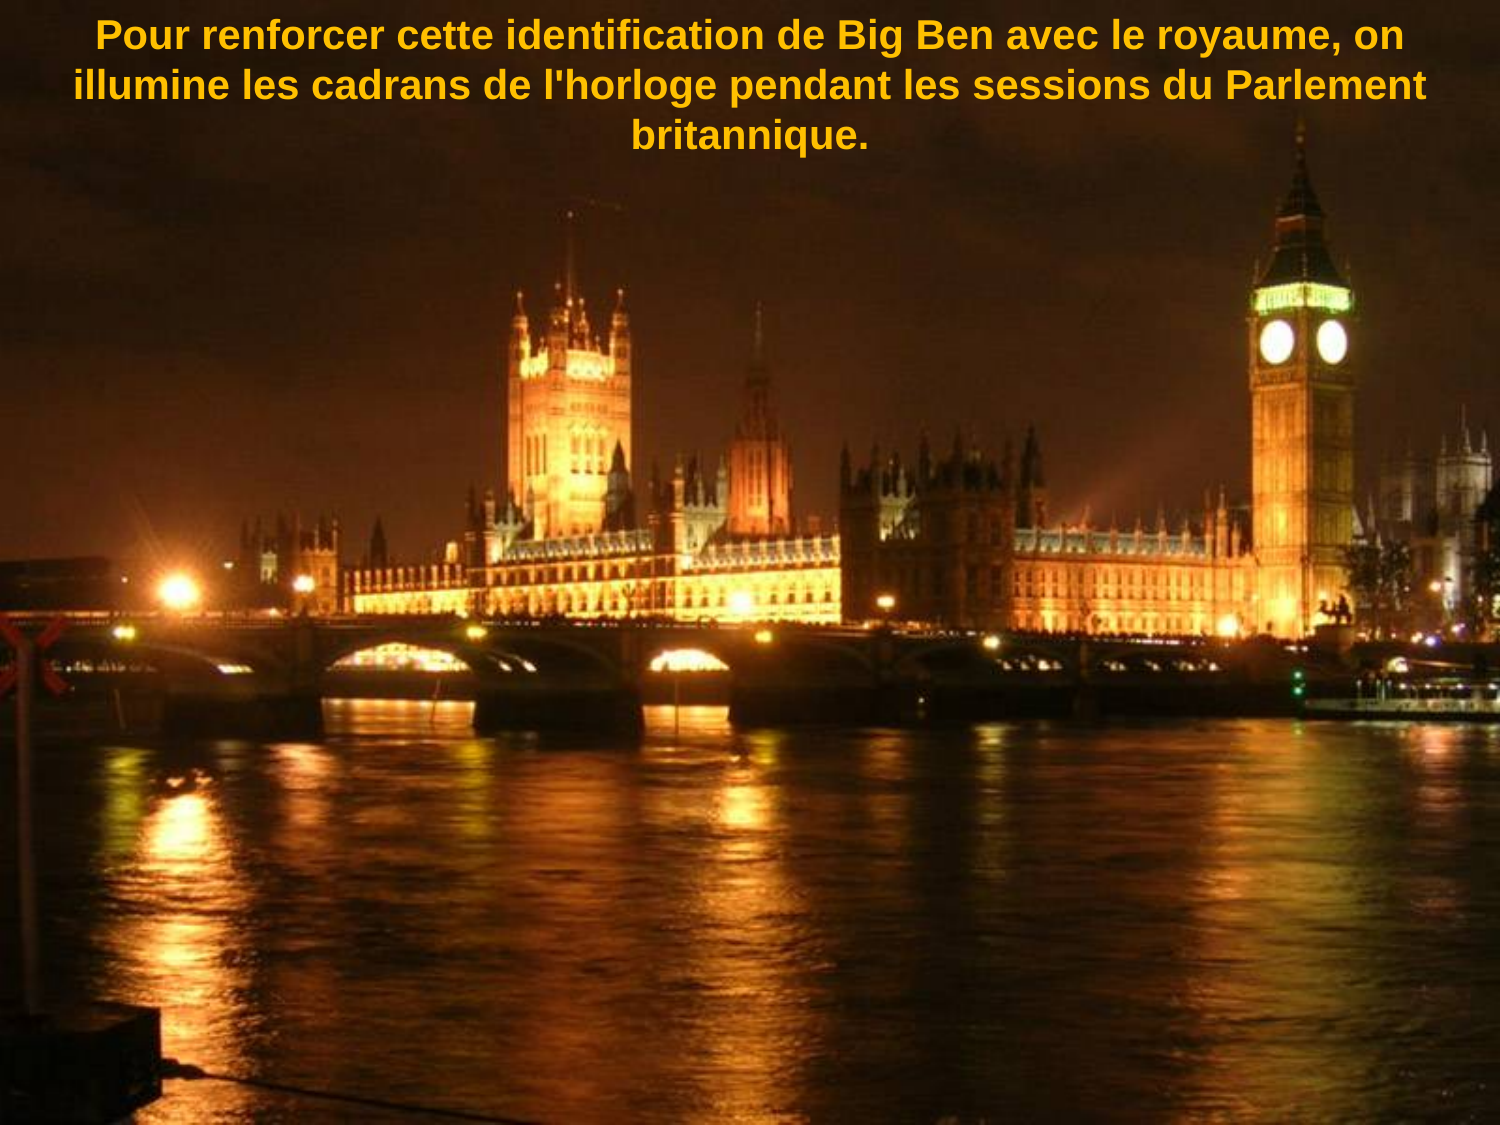

Pour renforcer cette identification de Big Ben avec le royaume, on illumine les cadrans de l'horloge pendant les sessions du Parlement britannique.
#